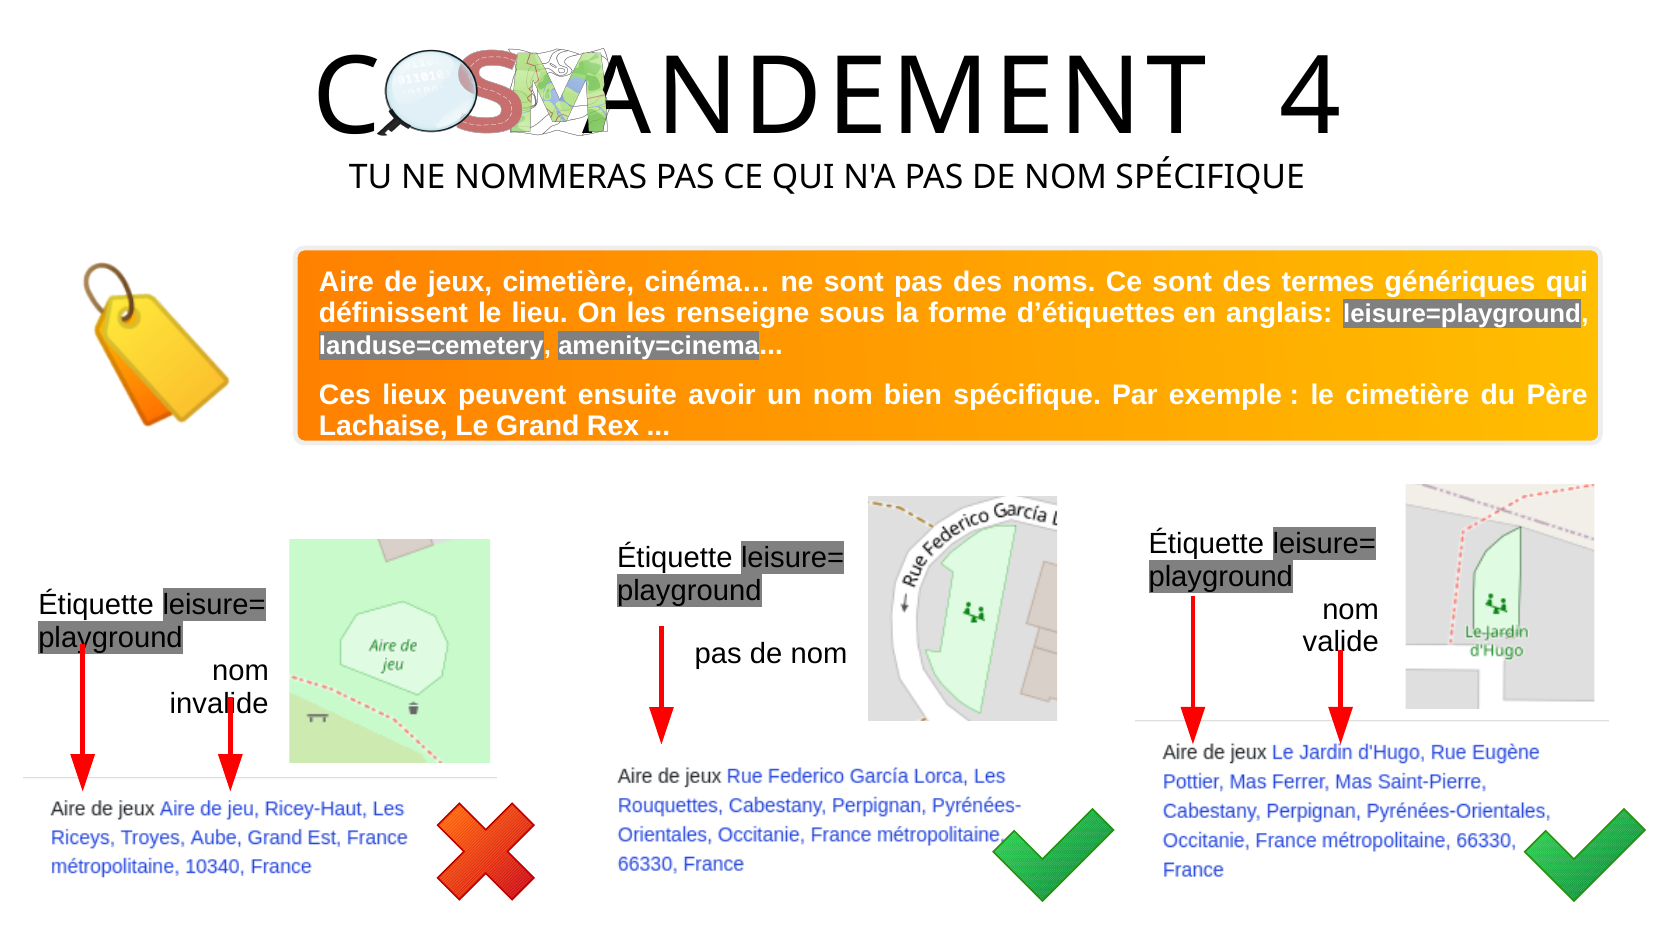

C ANDEMENT 4
Tu ne nommeras pas ce qui n'a pas de nom spécifique
# Aire de jeux, cimetière, cinéma… ne sont pas des noms. Ce sont des termes génériques qui définissent le lieu. On les renseigne sous la forme d’étiquettes en anglais: leisure=playground, landuse=cemetery, amenity=cinema...
Ces lieux peuvent ensuite avoir un nom bien spécifique. Par exemple : le cimetière du Père Lachaise, Le Grand Rex ...
Étiquette leisure=
playground
nom
valide
Étiquette leisure=
playground
pas de nom
Étiquette leisure=
playground
nom
invalide